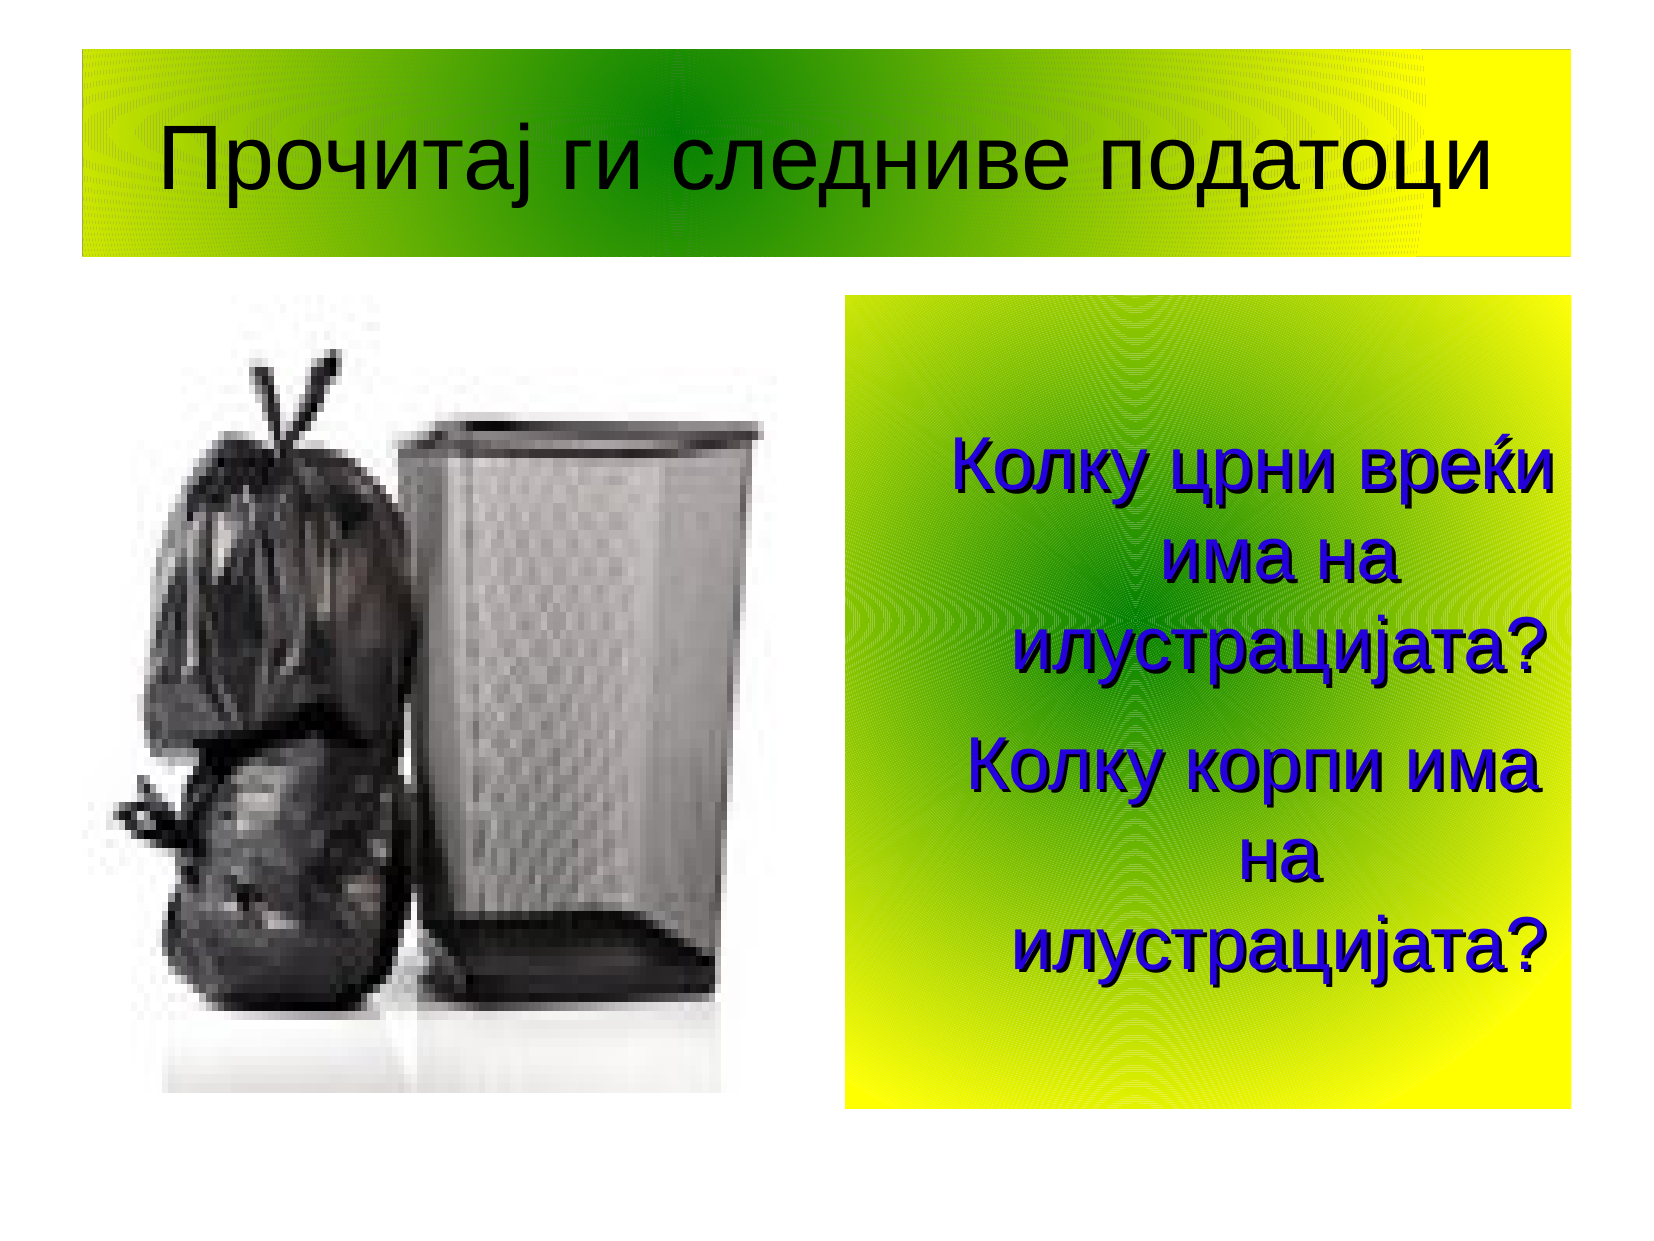

# Прочитај ги следниве податоци
Колку црни вреќи има на илустрацијата?
Колку корпи има на илустрацијата?